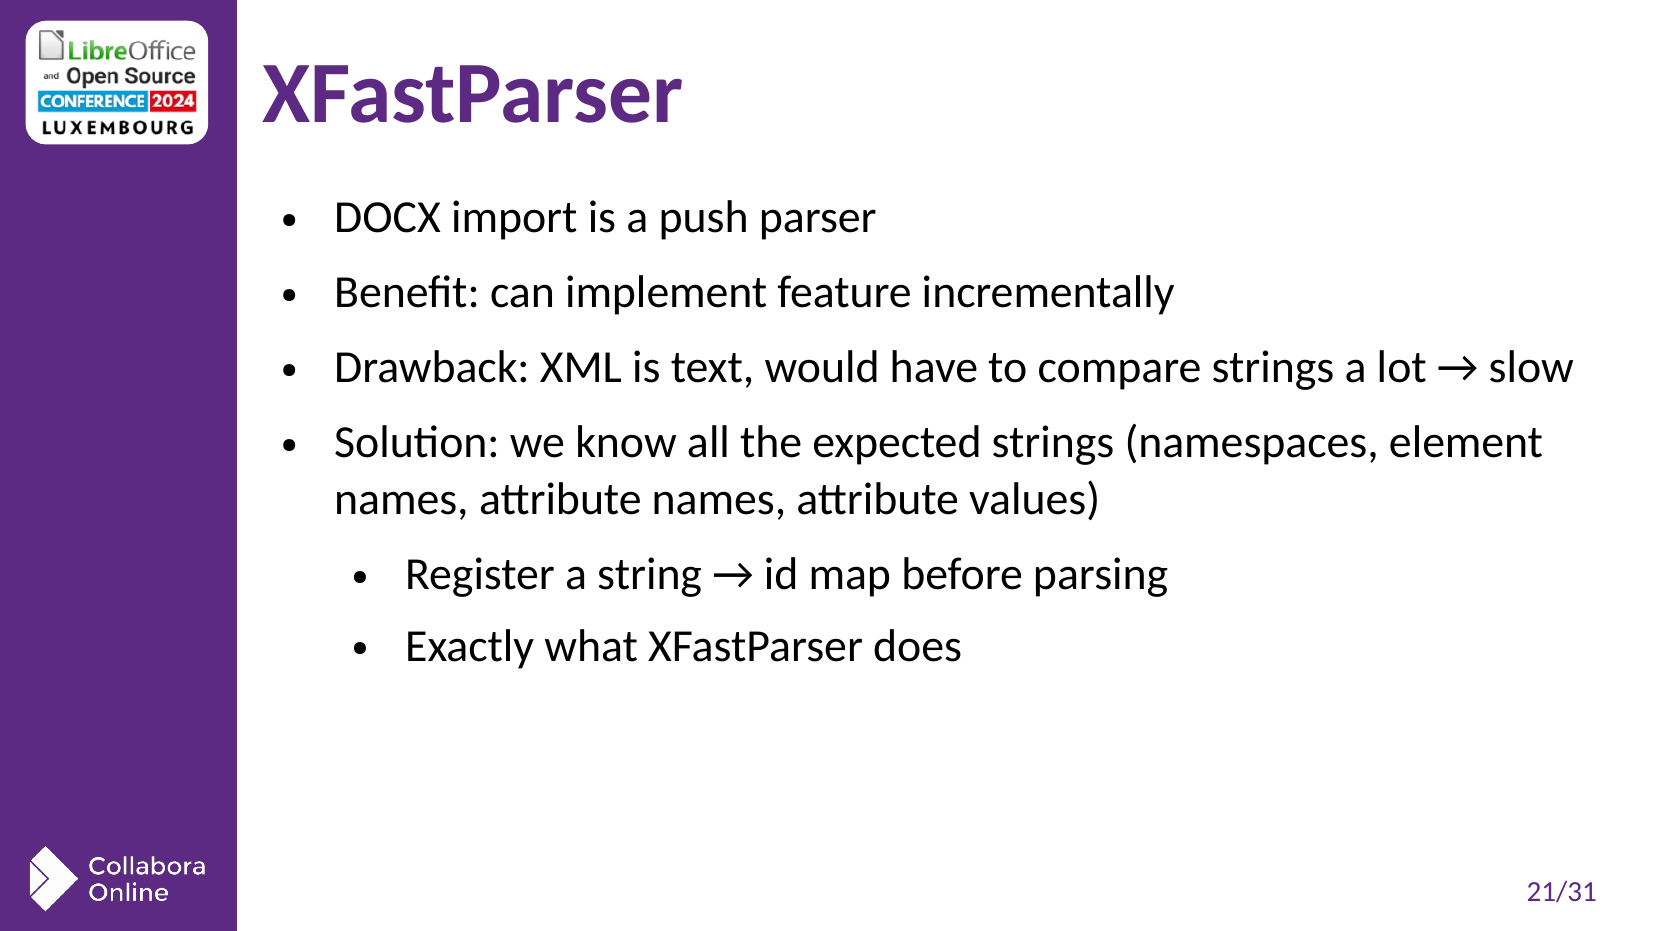

# XFastParser
DOCX import is a push parser
Benefit: can implement feature incrementally
Drawback: XML is text, would have to compare strings a lot → slow
Solution: we know all the expected strings (namespaces, element names, attribute names, attribute values)
Register a string → id map before parsing
Exactly what XFastParser does
21